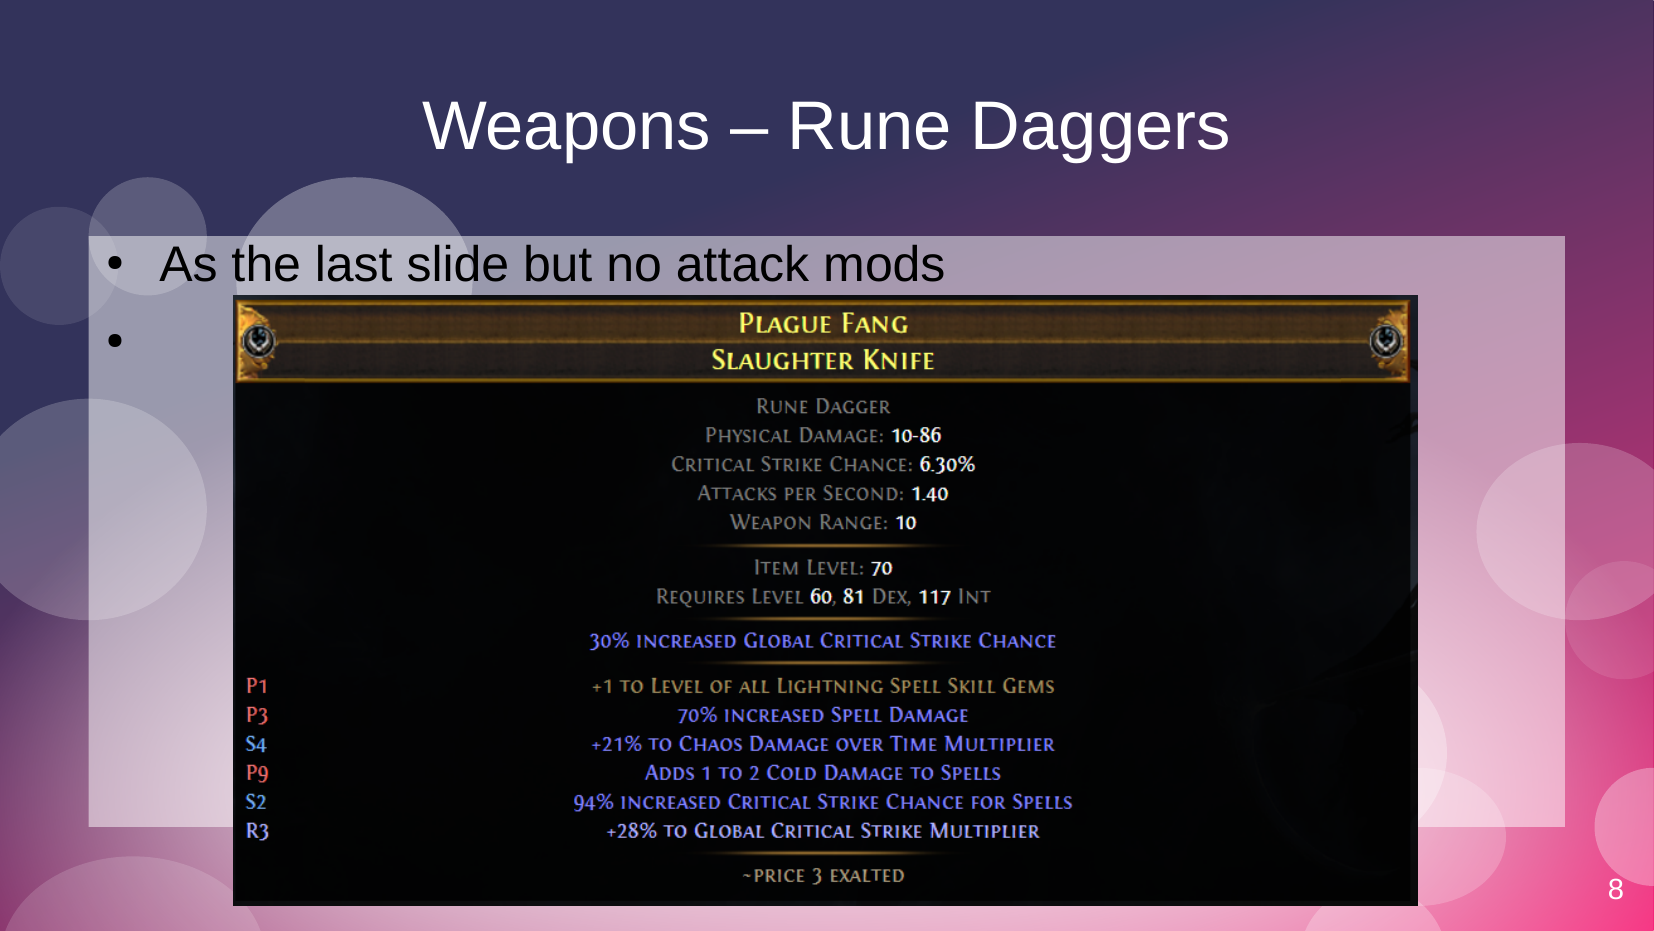

# Weapons – Rune Daggers
As the last slide but no attack mods